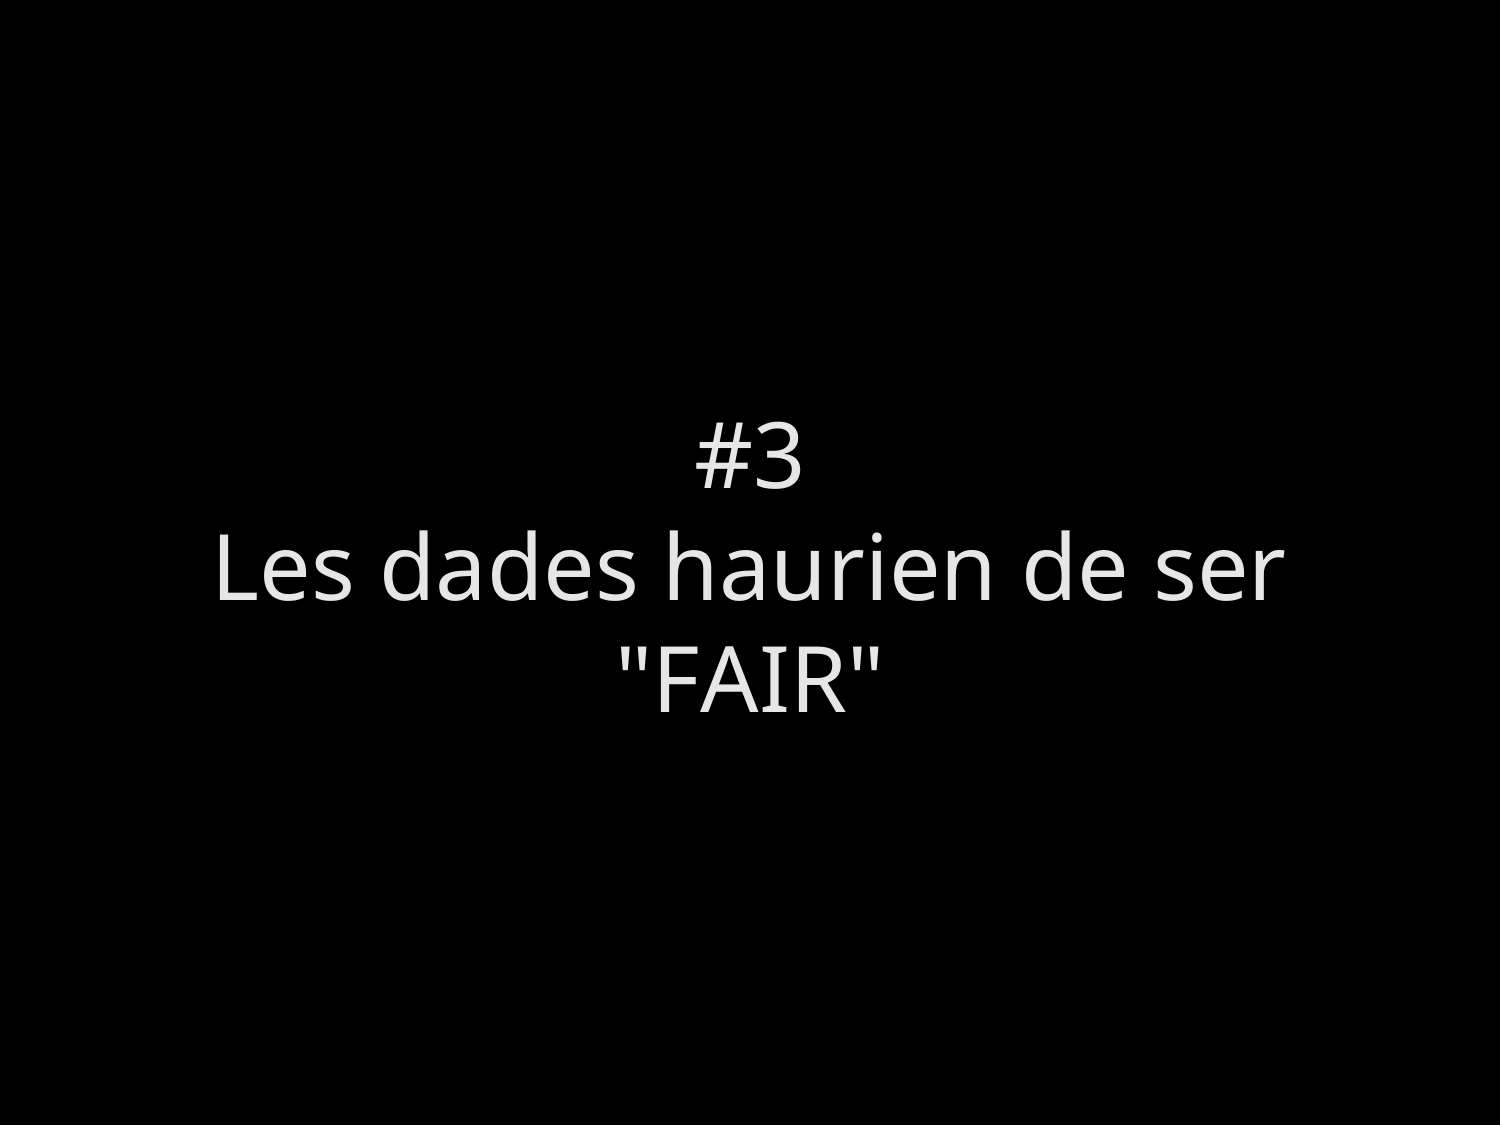

# #3
Les dades haurien de ser
"FAIR"